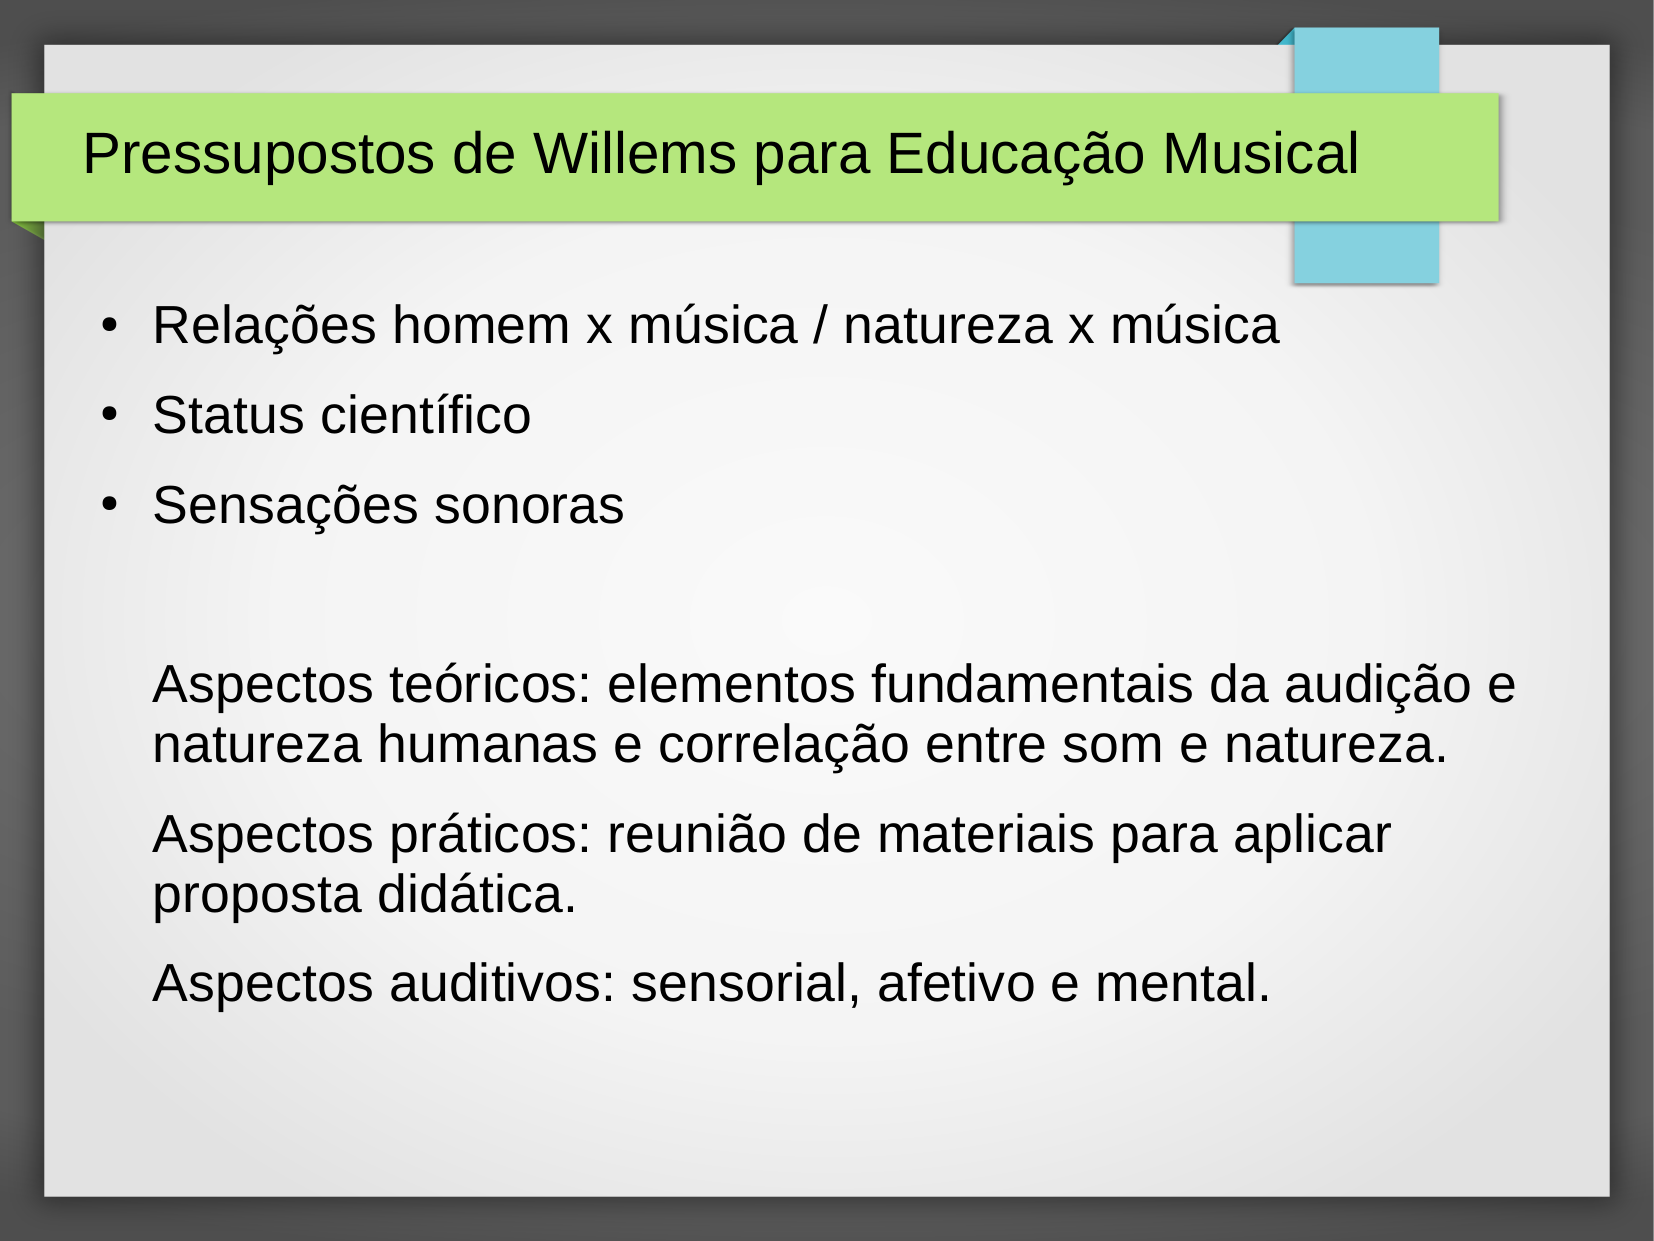

# Pressupostos de Willems para Educação Musical
Relações homem x música / natureza x música
Status científico
Sensações sonoras
Aspectos teóricos: elementos fundamentais da audição e natureza humanas e correlação entre som e natureza.
Aspectos práticos: reunião de materiais para aplicar proposta didática.
Aspectos auditivos: sensorial, afetivo e mental.